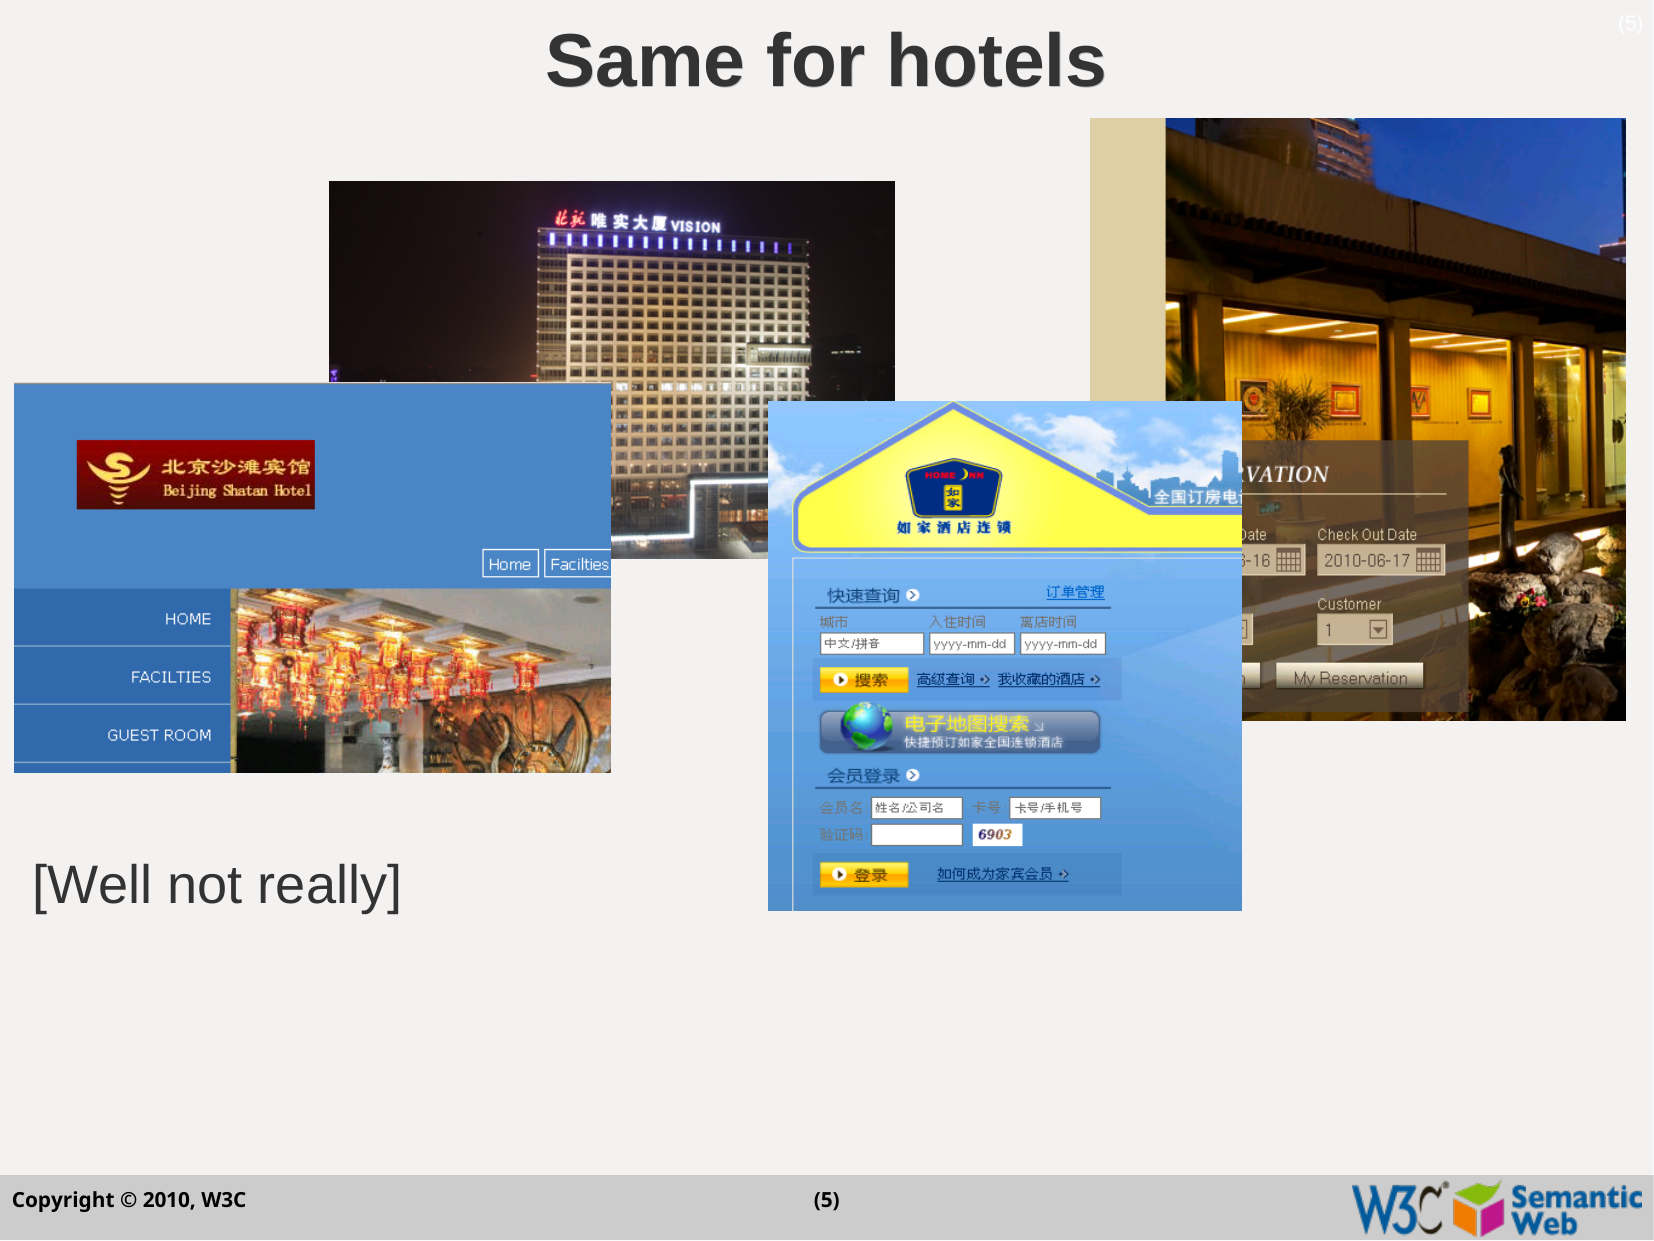

# Same for hotels
[Well not really]